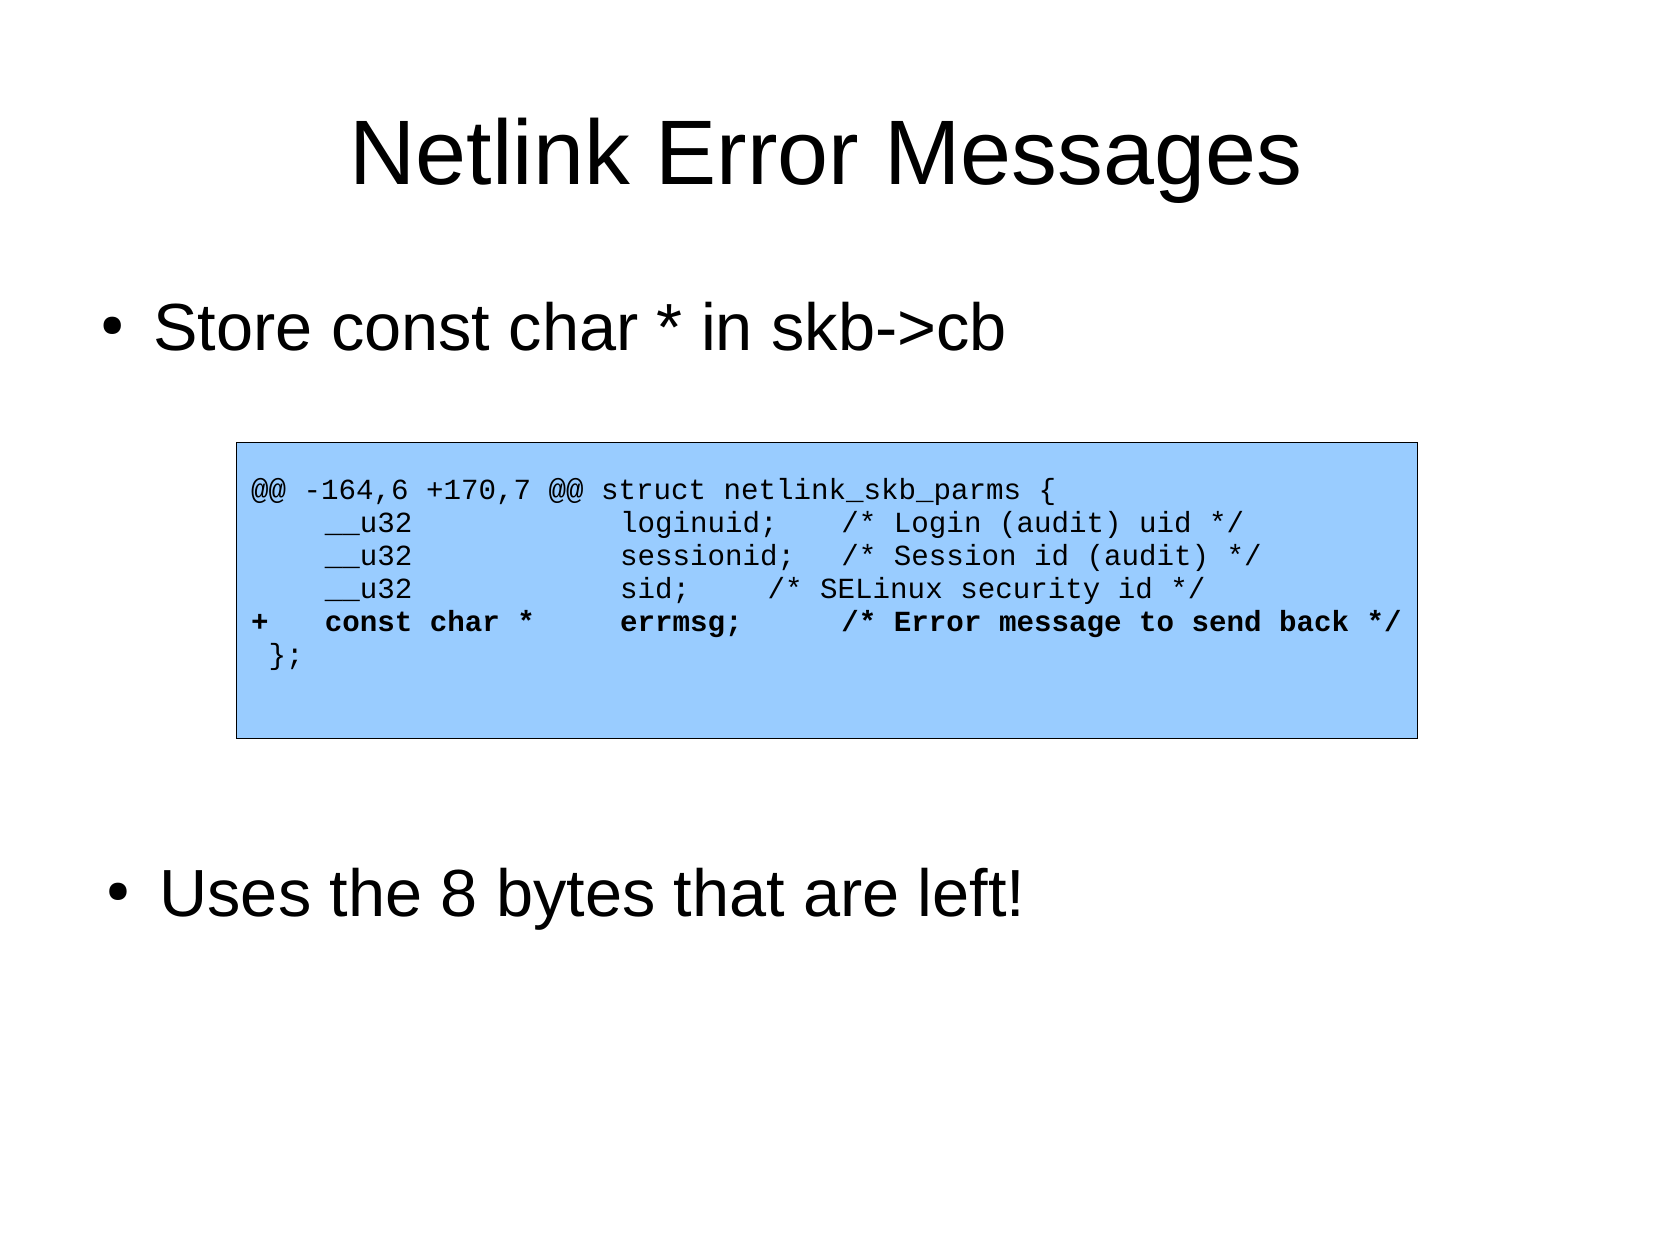

# Netlink Error Messages
Store const char * in skb->cb
@@ -164,6 +170,7 @@ struct netlink_skb_parms {
 	__u32			loginuid;	/* Login (audit) uid */
 	__u32			sessionid;	/* Session id (audit) */
 	__u32			sid;		/* SELinux security id */
+	const char *		errmsg;		/* Error message to send back */
 };
Uses the 8 bytes that are left!